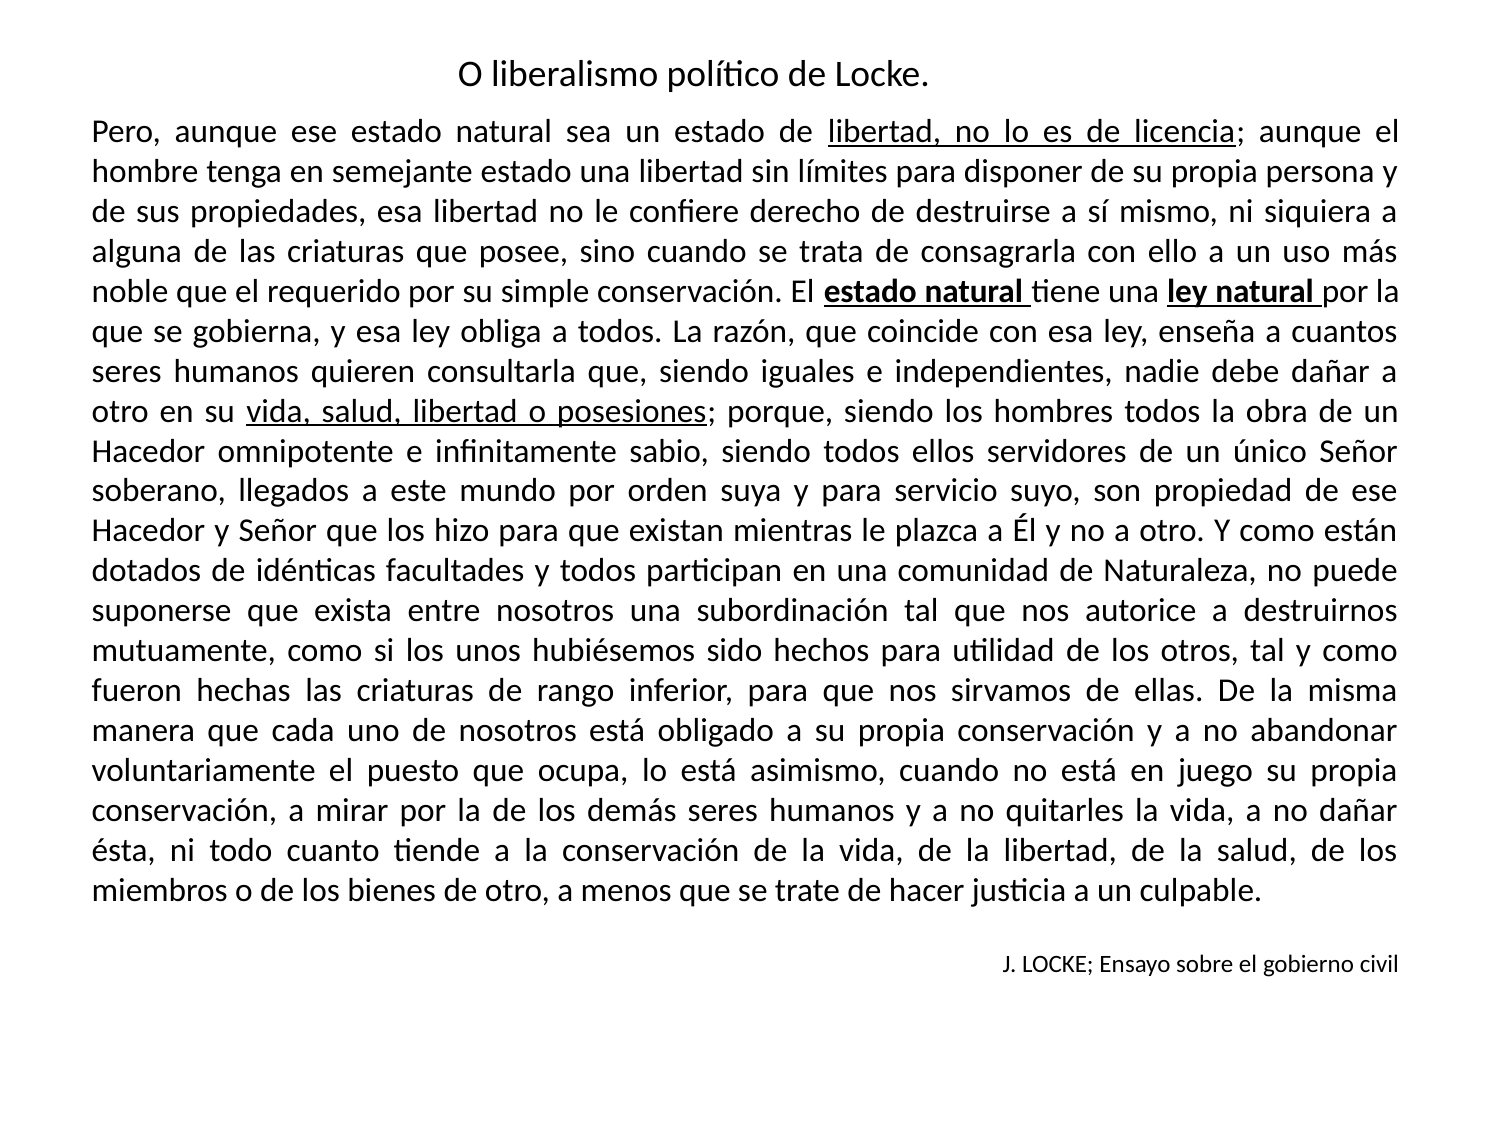

O liberalismo político de Locke.
Pero, aunque ese estado natural sea un estado de libertad, no lo es de licencia; aunque el hombre tenga en semejante estado una libertad sin límites para disponer de su propia persona y de sus propiedades, esa libertad no le confiere derecho de destruirse a sí mismo, ni siquiera a alguna de las criaturas que posee, sino cuando se trata de consagrarla con ello a un uso más noble que el requerido por su simple conservación. El estado natural tiene una ley natural por la que se gobierna, y esa ley obliga a todos. La razón, que coincide con esa ley, enseña a cuantos seres humanos quieren consultarla que, siendo iguales e independientes, nadie debe dañar a otro en su vida, salud, libertad o posesiones; porque, siendo los hombres todos la obra de un Hacedor omnipotente e infinitamente sabio, siendo todos ellos servidores de un único Señor soberano, llegados a este mundo por orden suya y para servicio suyo, son propiedad de ese Hacedor y Señor que los hizo para que existan mientras le plazca a Él y no a otro. Y como están dotados de idénticas facultades y todos participan en una comunidad de Naturaleza, no puede suponerse que exista entre nosotros una subordinación tal que nos autorice a destruirnos mutuamente, como si los unos hubiésemos sido hechos para utilidad de los otros, tal y como fueron hechas las criaturas de rango inferior, para que nos sirvamos de ellas. De la misma manera que cada uno de nosotros está obligado a su propia conservación y a no abandonar voluntariamente el puesto que ocupa, lo está asimismo, cuando no está en juego su propia conservación, a mirar por la de los demás seres humanos y a no quitarles la vida, a no dañar ésta, ni todo cuanto tiende a la conservación de la vida, de la libertad, de la salud, de los miembros o de los bienes de otro, a menos que se trate de hacer justicia a un culpable.
J. LOCKE; Ensayo sobre el gobierno civil